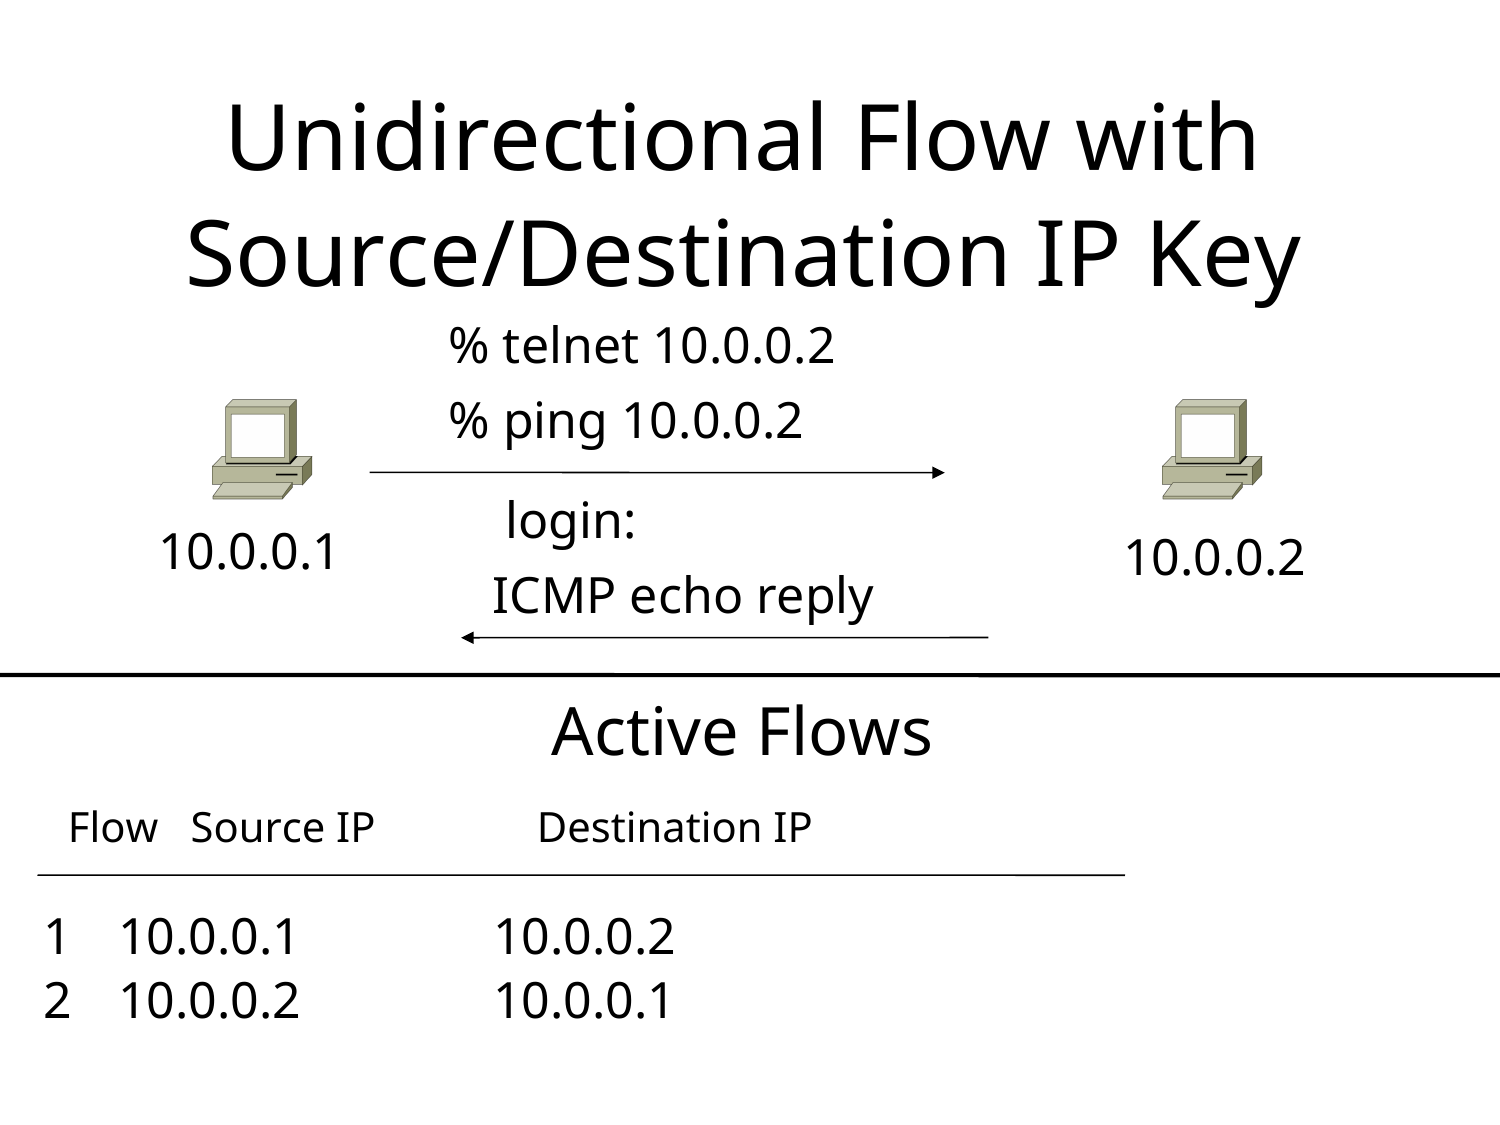

# Unidirectional Flow with Source/Destination IP Key
% telnet 10.0.0.2
% ping 10.0.0.2
login:
10.0.0.1
10.0.0.2
ICMP echo reply
 Active Flows
Flow Source IP Destination IP
1	10.0.0.1		10.0.0.2
2	10.0.0.2		10.0.0.1